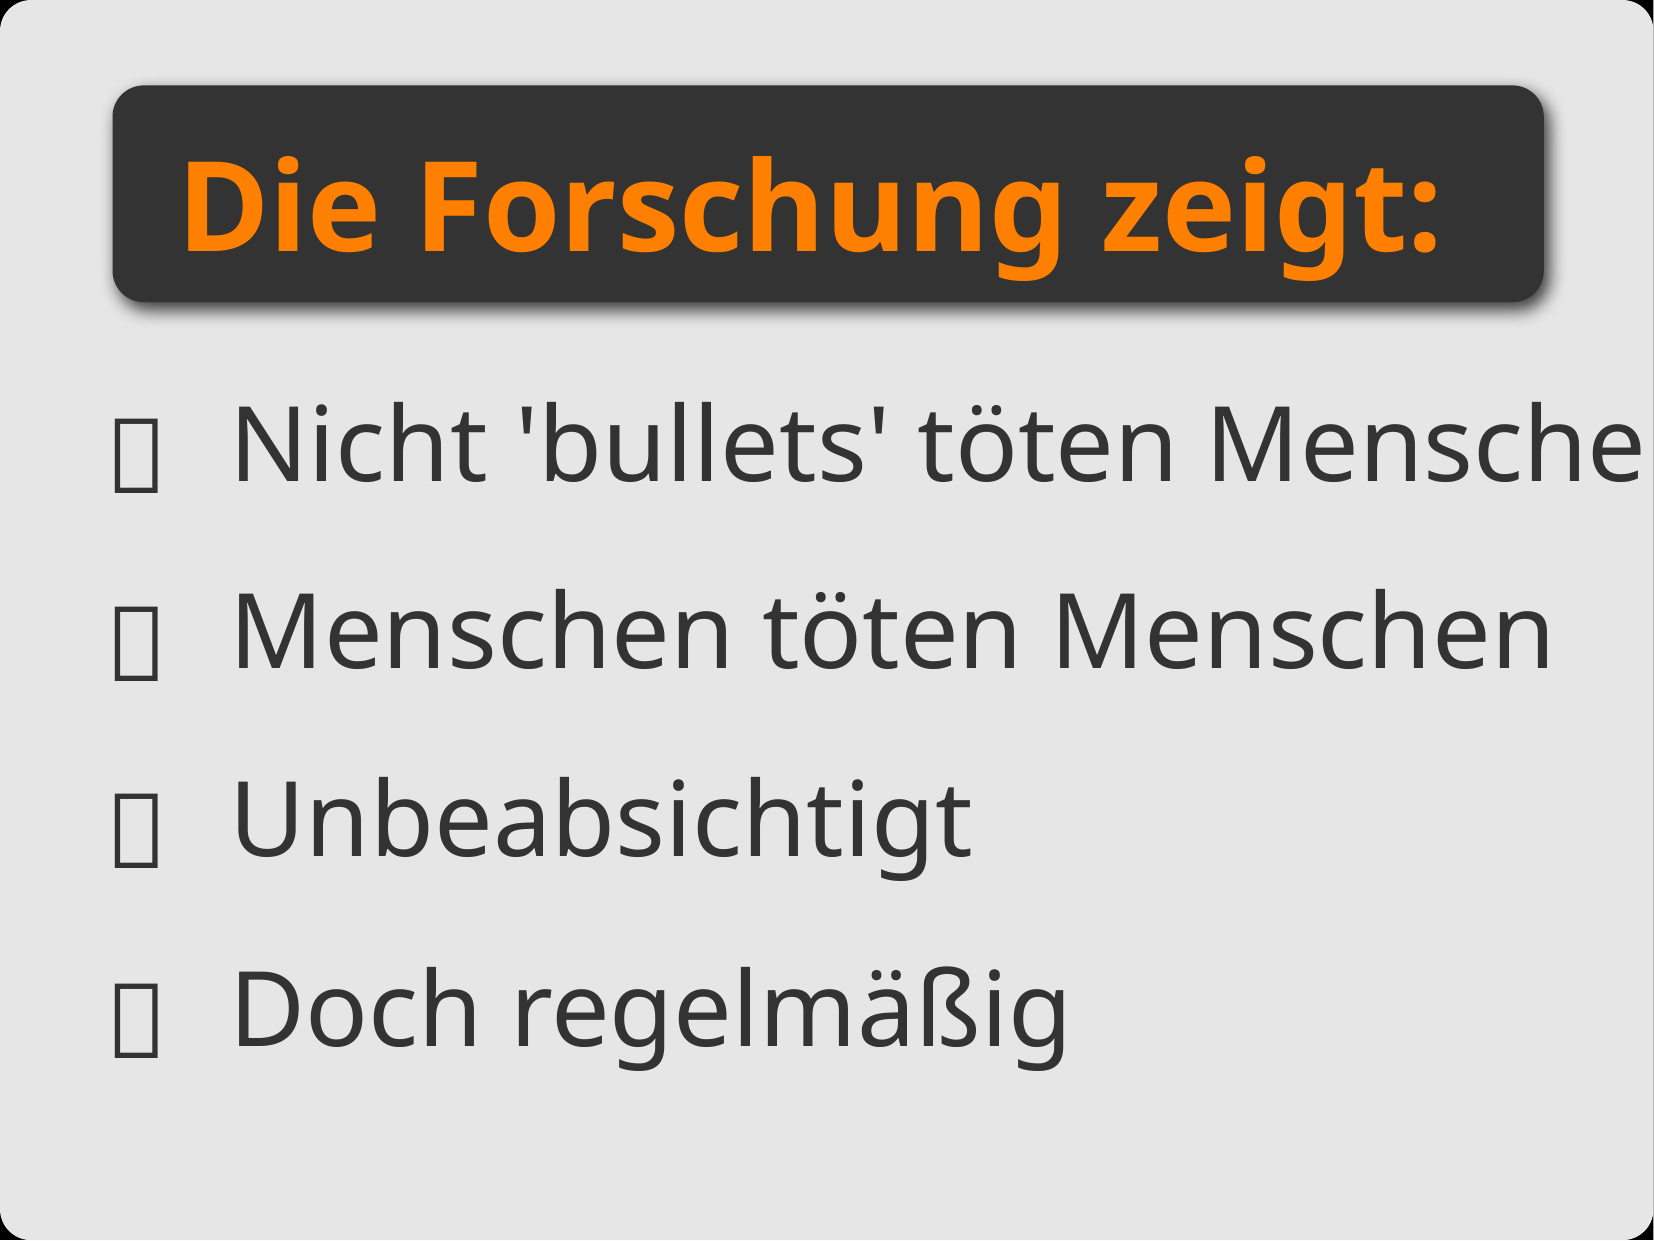

Die Forschung zeigt:
Nicht 'bullets' töten Menschen

Menschen töten Menschen

Unbeabsichtigt

Doch regelmäßig
